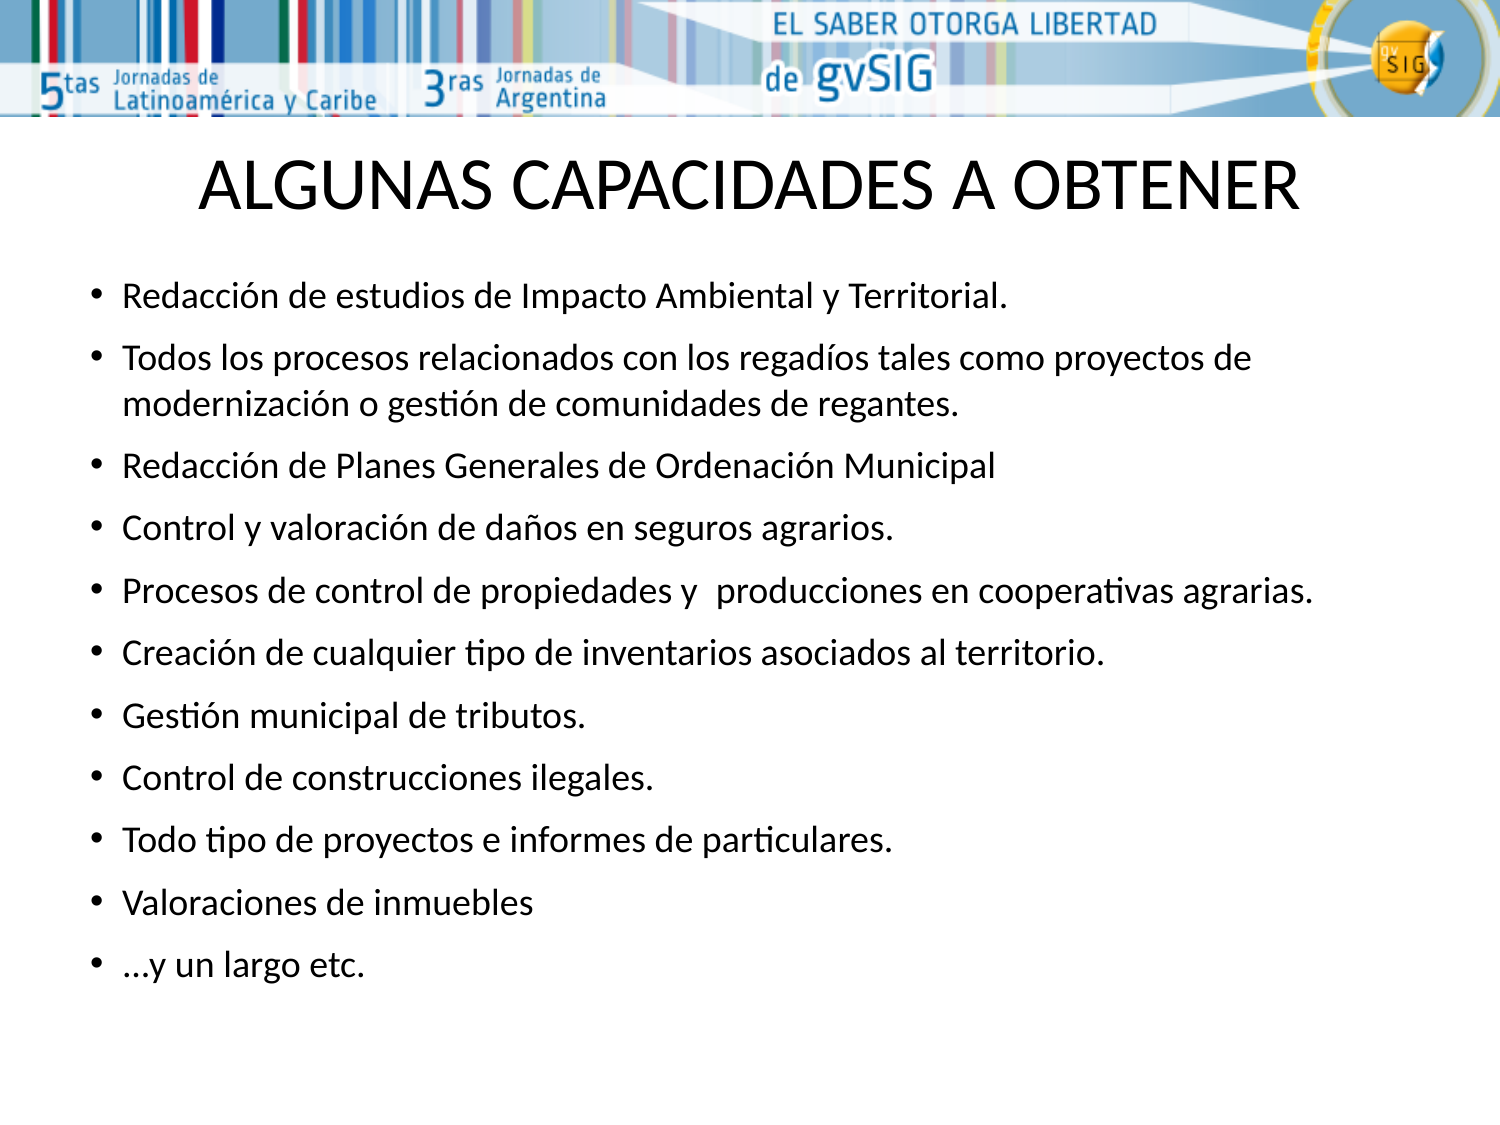

# ALGUNAS CAPACIDADES A OBTENER
Redacción de estudios de Impacto Ambiental y Territorial.
Todos los procesos relacionados con los regadíos tales como proyectos de modernización o gestión de comunidades de regantes.
Redacción de Planes Generales de Ordenación Municipal
Control y valoración de daños en seguros agrarios.
Procesos de control de propiedades y  producciones en cooperativas agrarias.
Creación de cualquier tipo de inventarios asociados al territorio.
Gestión municipal de tributos.
Control de construcciones ilegales.
Todo tipo de proyectos e informes de particulares.
Valoraciones de inmuebles
...y un largo etc.